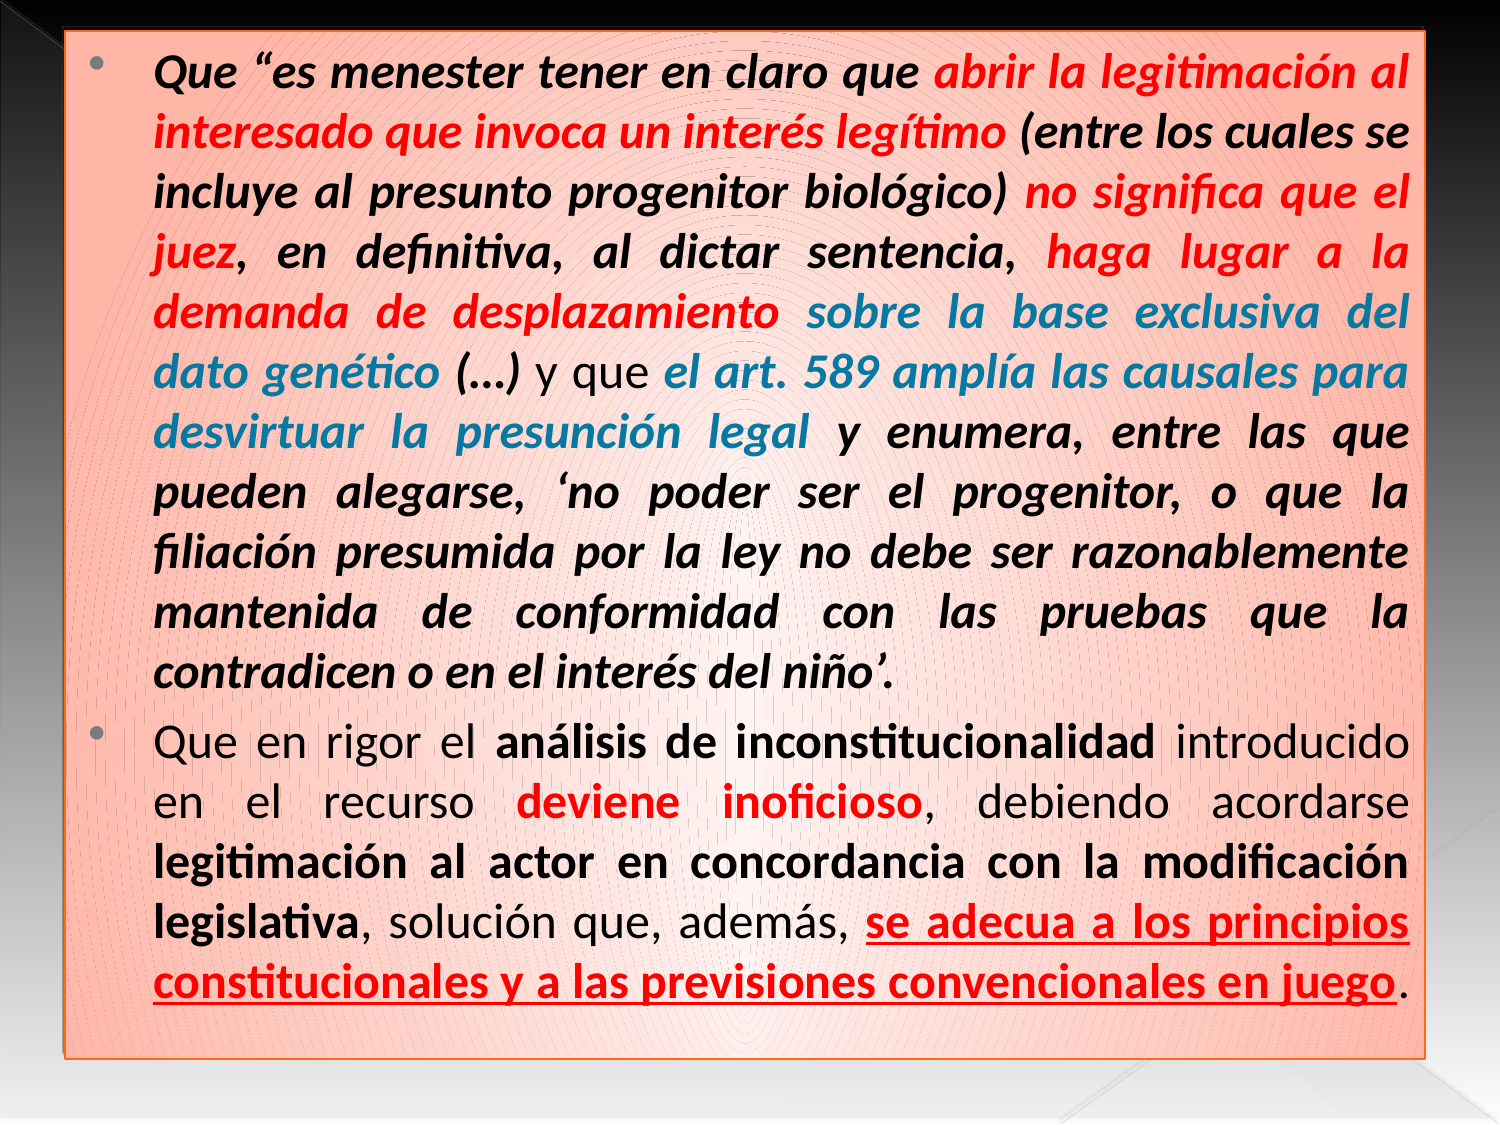

# Que “es menester tener en claro que abrir la legitimación al interesado que invoca un interés legítimo (entre los cuales se incluye al presunto progenitor biológico) no significa que el juez, en definitiva, al dictar sentencia, haga lugar a la demanda de desplazamiento sobre la base exclusiva del dato genético (…) y que el art. 589 amplía las causales para desvirtuar la presunción legal y enumera, entre las que pueden alegarse, ‘no poder ser el progenitor, o que la filiación presumida por la ley no debe ser razonablemente mantenida de conformidad con las pruebas que la contradicen o en el interés del niño’.
Que en rigor el análisis de inconstitucionalidad introducido en el recurso deviene inoficioso, debiendo acordarse legitimación al actor en concordancia con la modificación legislativa, solución que, además, se adecua a los principios constitucionales y a las previsiones convencionales en juego.